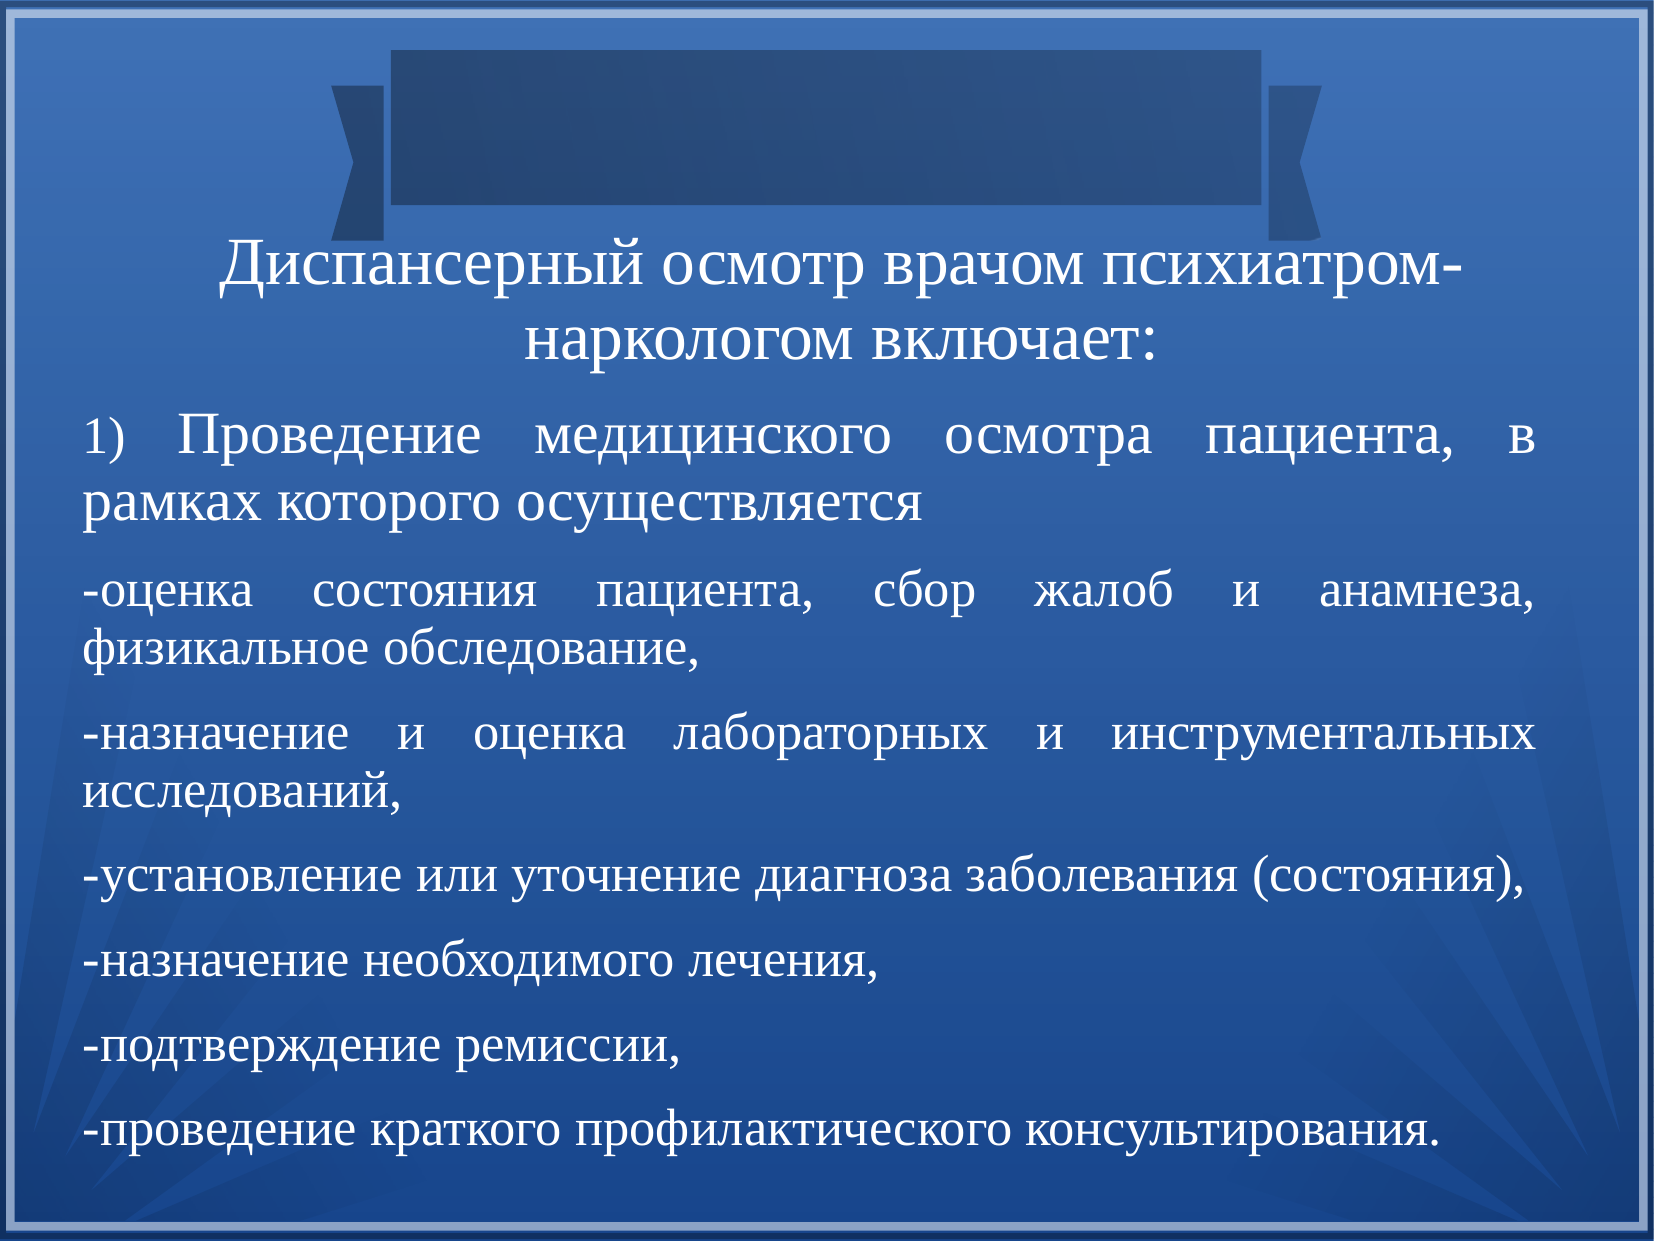

#
Диспансерный осмотр врачом психиатром-наркологом включает:
1) Проведение медицинского осмотра пациента, в рамках которого осуществляется
-оценка состояния пациента, сбор жалоб и анамнеза, физикальное обследование,
-назначение и оценка лабораторных и инструментальных исследований,
-установление или уточнение диагноза заболевания (состояния),
-назначение необходимого лечения,
-подтверждение ремиссии,
-проведение краткого профилактического консультирования.